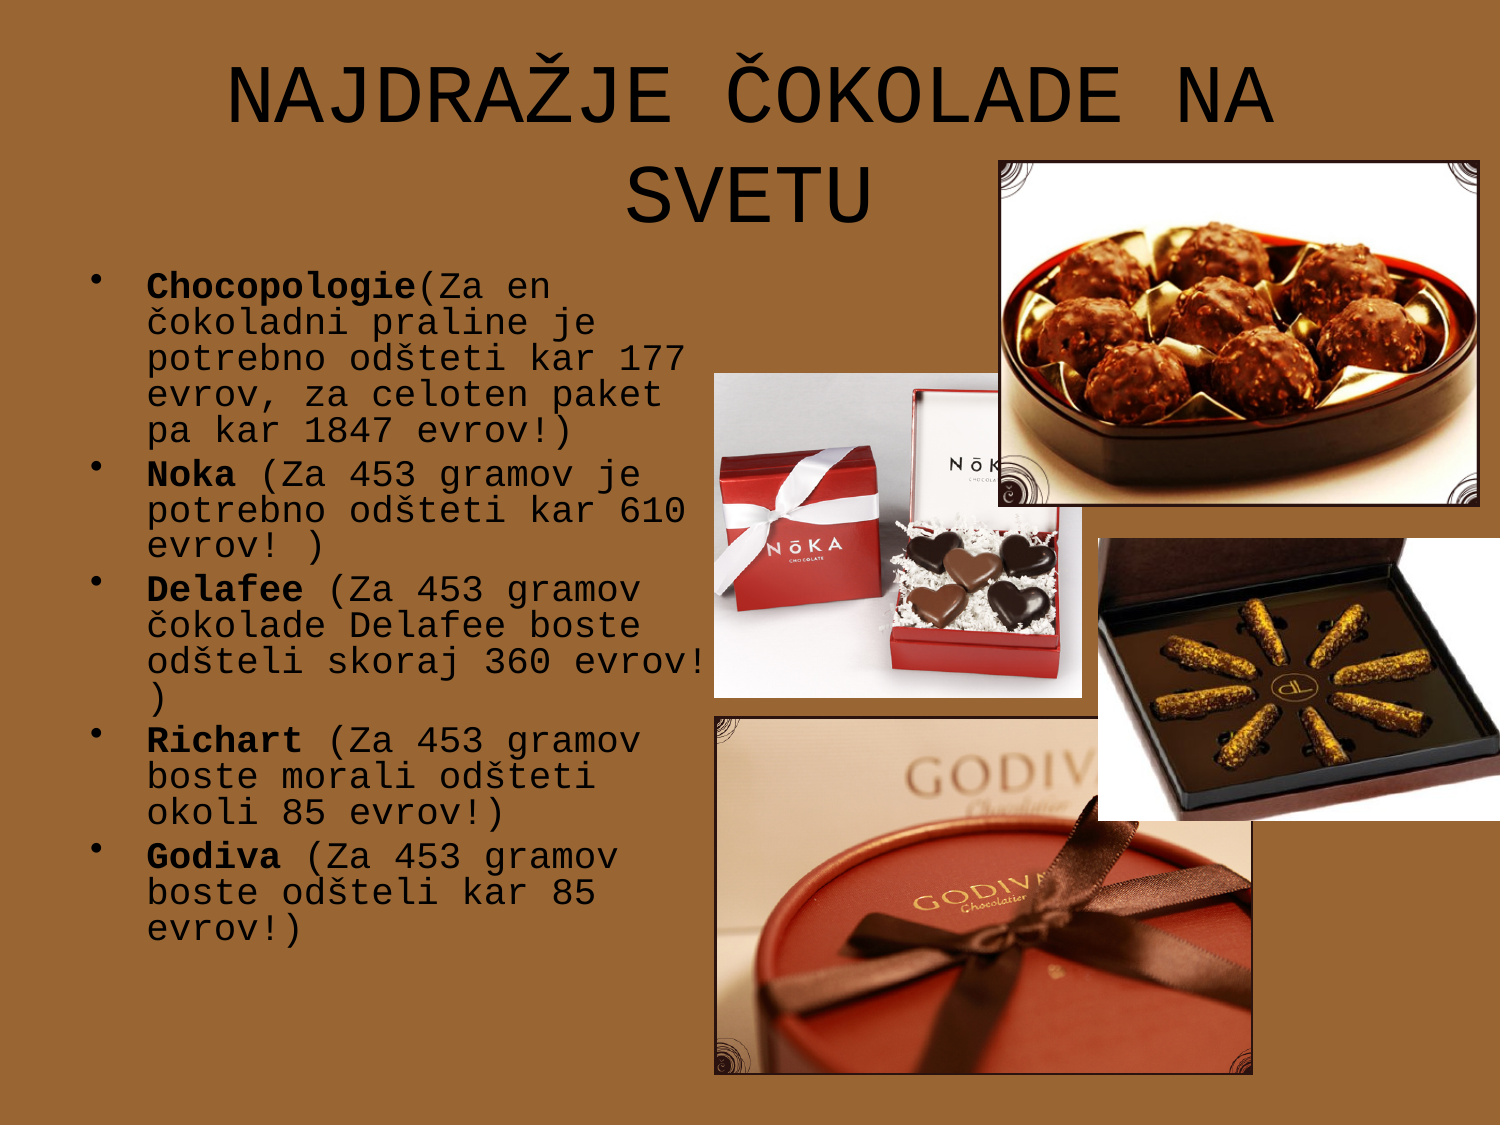

# NAJDRAŽJE ČOKOLADE NA SVETU
Chocopologie(Za en čokoladni praline je potrebno odšteti kar 177 evrov, za celoten paket pa kar 1847 evrov!)
Noka (Za 453 gramov je potrebno odšteti kar 610 evrov! )
Delafee (Za 453 gramov čokolade Delafee boste odšteli skoraj 360 evrov! )
Richart (Za 453 gramov boste morali odšteti okoli 85 evrov!)
Godiva (Za 453 gramov boste odšteli kar 85 evrov!)